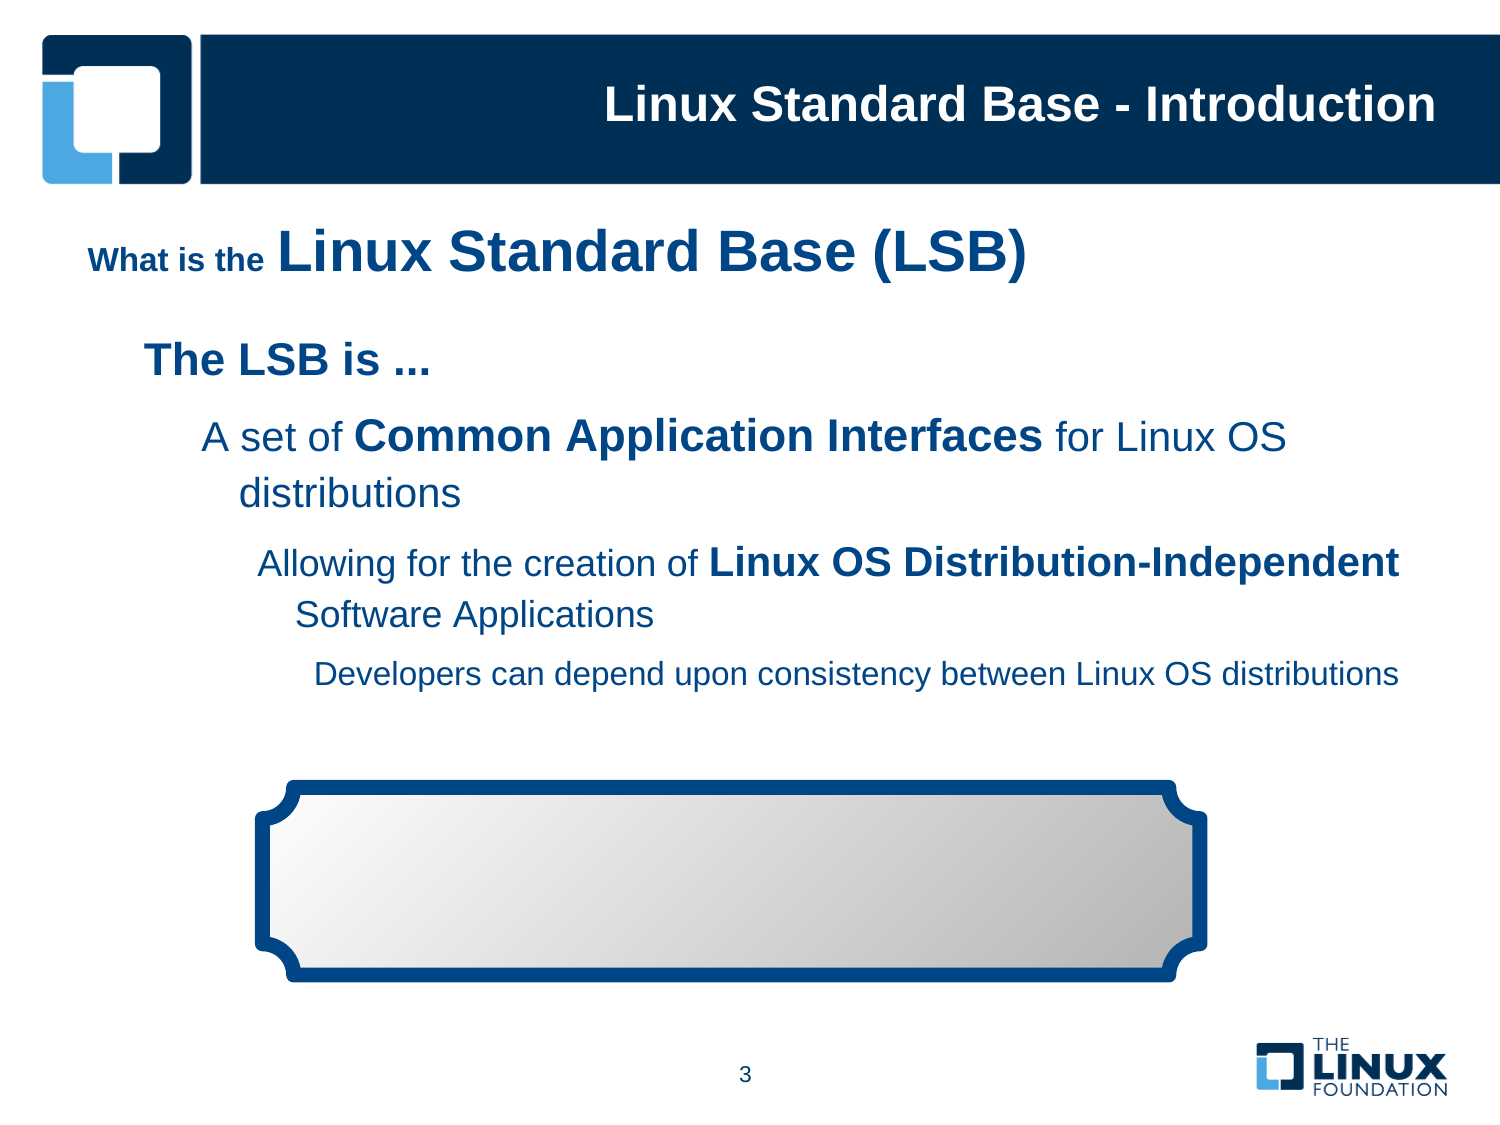

# Linux Standard Base - Introduction
What is the Linux Standard Base (LSB)
The LSB is ...
A set of Common Application Interfaces for Linux OS distributions
Allowing for the creation of Linux OS Distribution-Independent Software Applications
Developers can depend upon consistency between Linux OS distributions
3